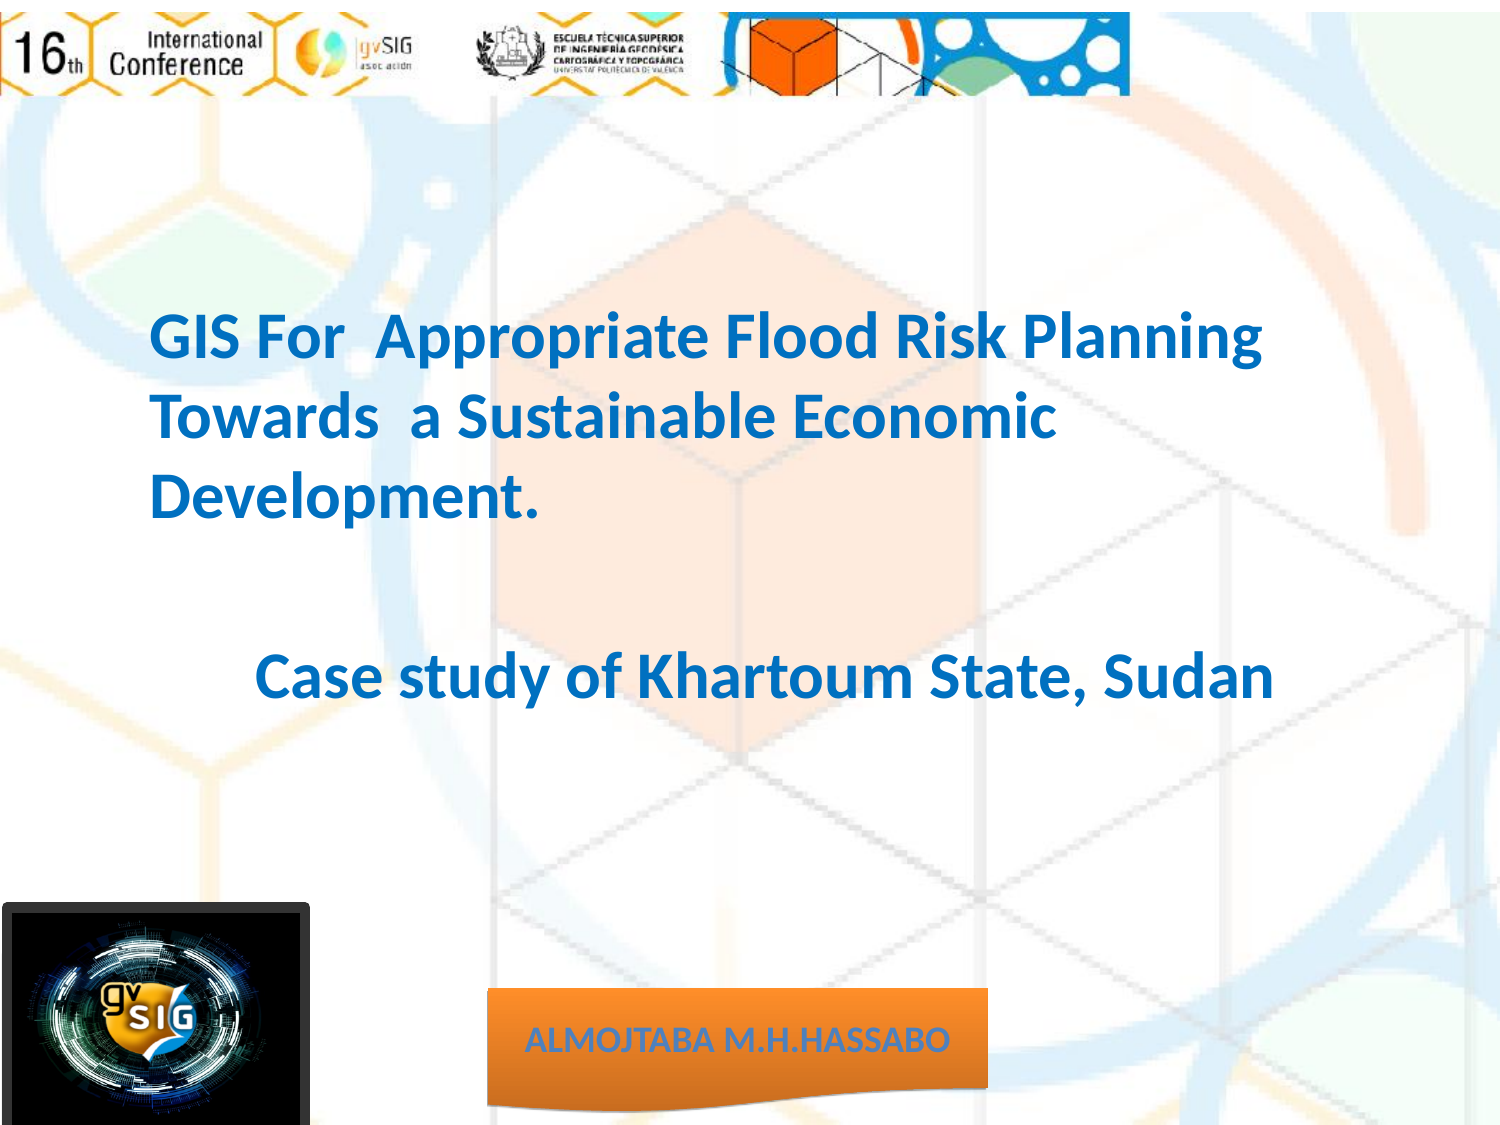

GIS For Appropriate Flood Risk Planning Towards a Sustainable Economic Development.
Case study of Khartoum State, Sudan
ALMOJTABA M.H.HASSABO